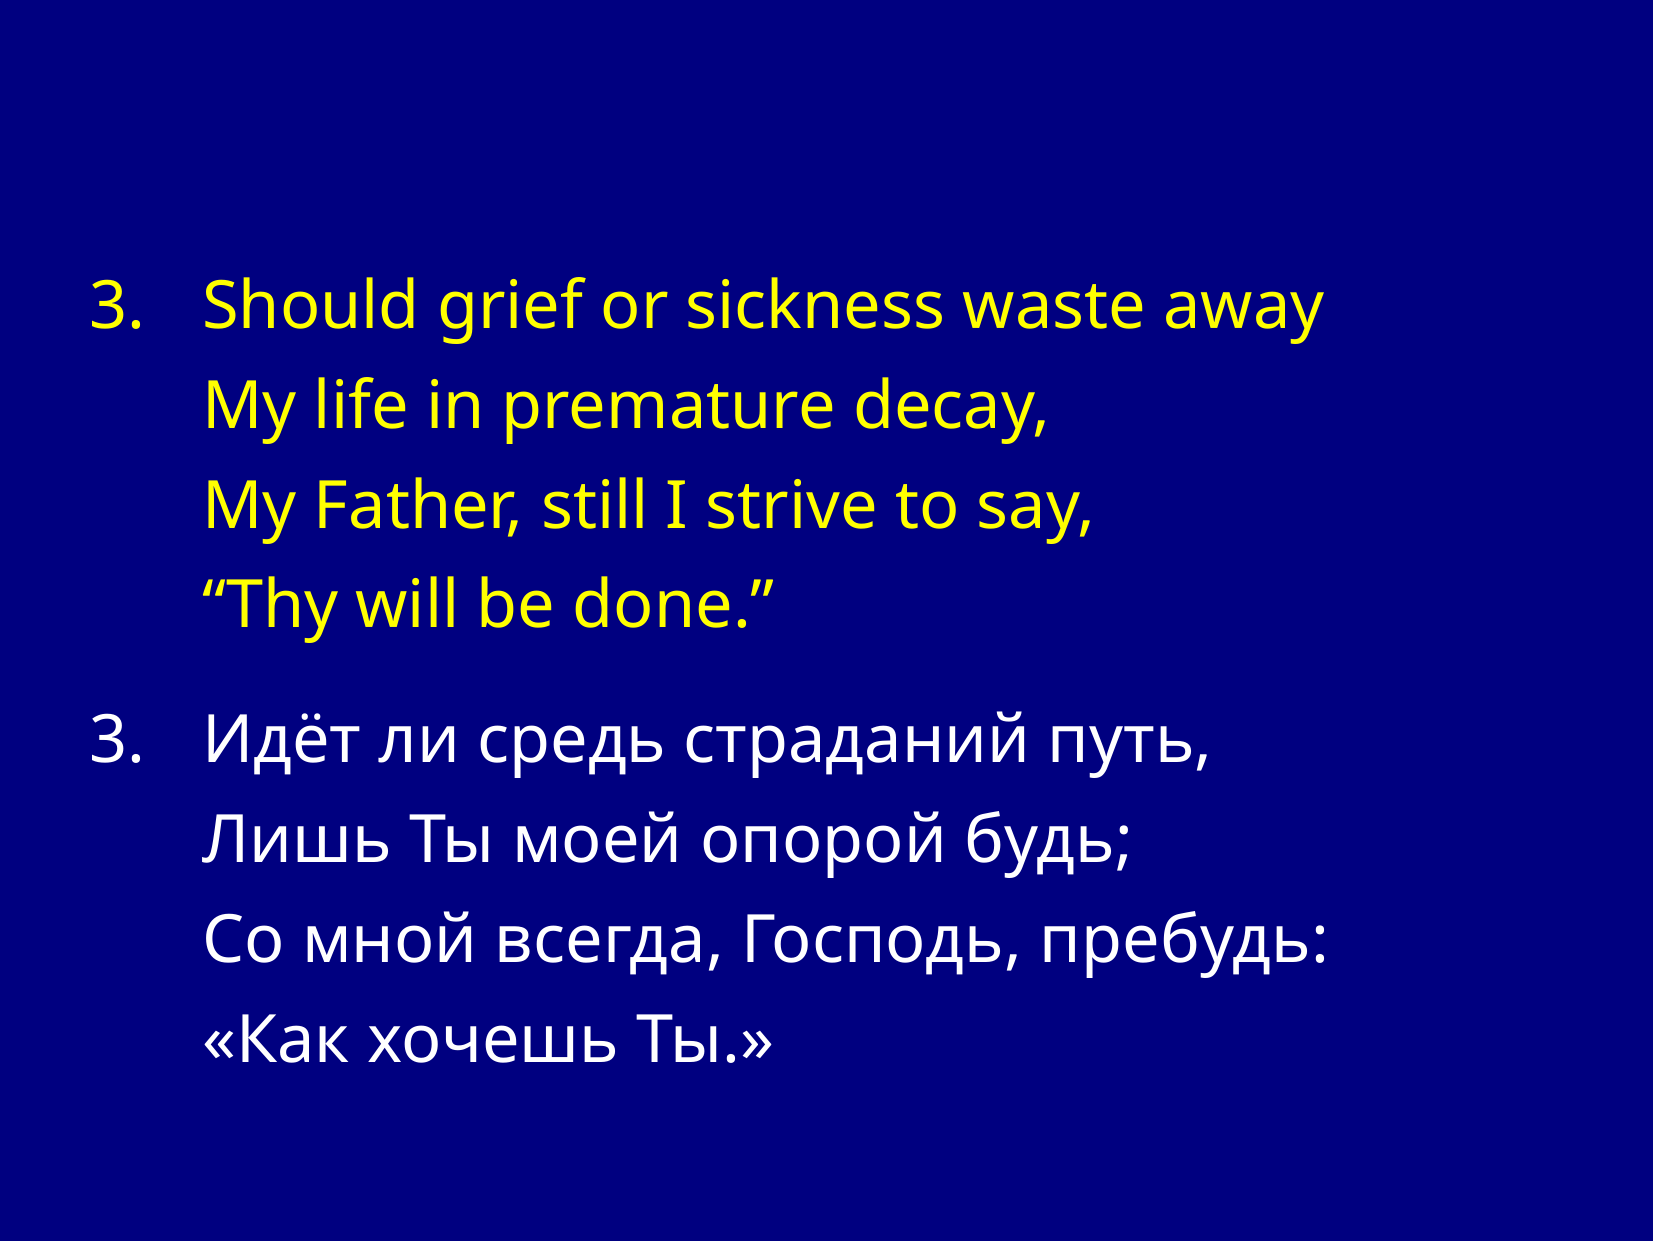

3.	Should grief or sickness waste away
	My life in premature decay,
	My Father, still I strive to say,
	“Thy will be done.”
3.	Идёт ли средь страданий путь,
	Лишь Ты моей опорой будь;
	Со мной всегда, Господь, пребудь:
	«Как хочешь Ты.»